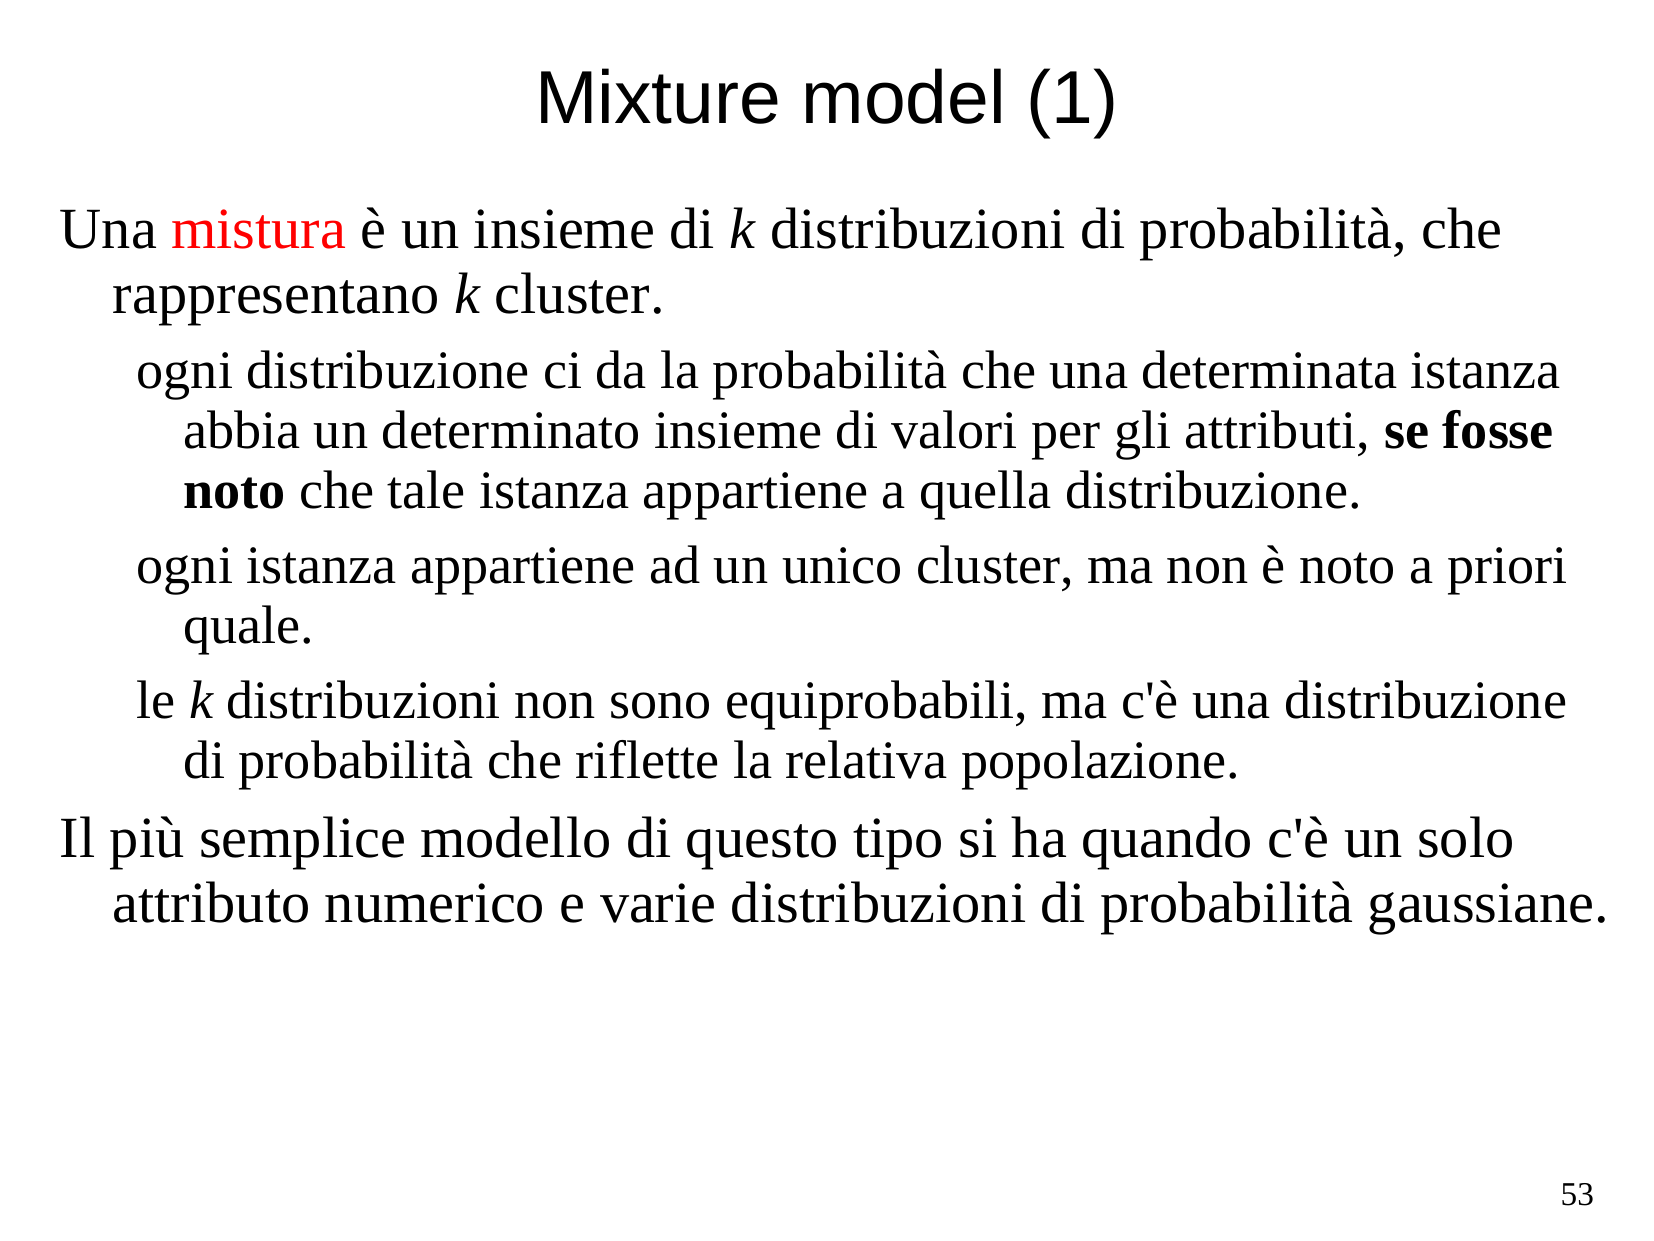

# Mixture model (1)
Una mistura è un insieme di k distribuzioni di probabilità, che rappresentano k cluster.
ogni distribuzione ci da la probabilità che una determinata istanza abbia un determinato insieme di valori per gli attributi, se fosse noto che tale istanza appartiene a quella distribuzione.
ogni istanza appartiene ad un unico cluster, ma non è noto a priori quale.
le k distribuzioni non sono equiprobabili, ma c'è una distribuzione di probabilità che riflette la relativa popolazione.
Il più semplice modello di questo tipo si ha quando c'è un solo attributo numerico e varie distribuzioni di probabilità gaussiane.